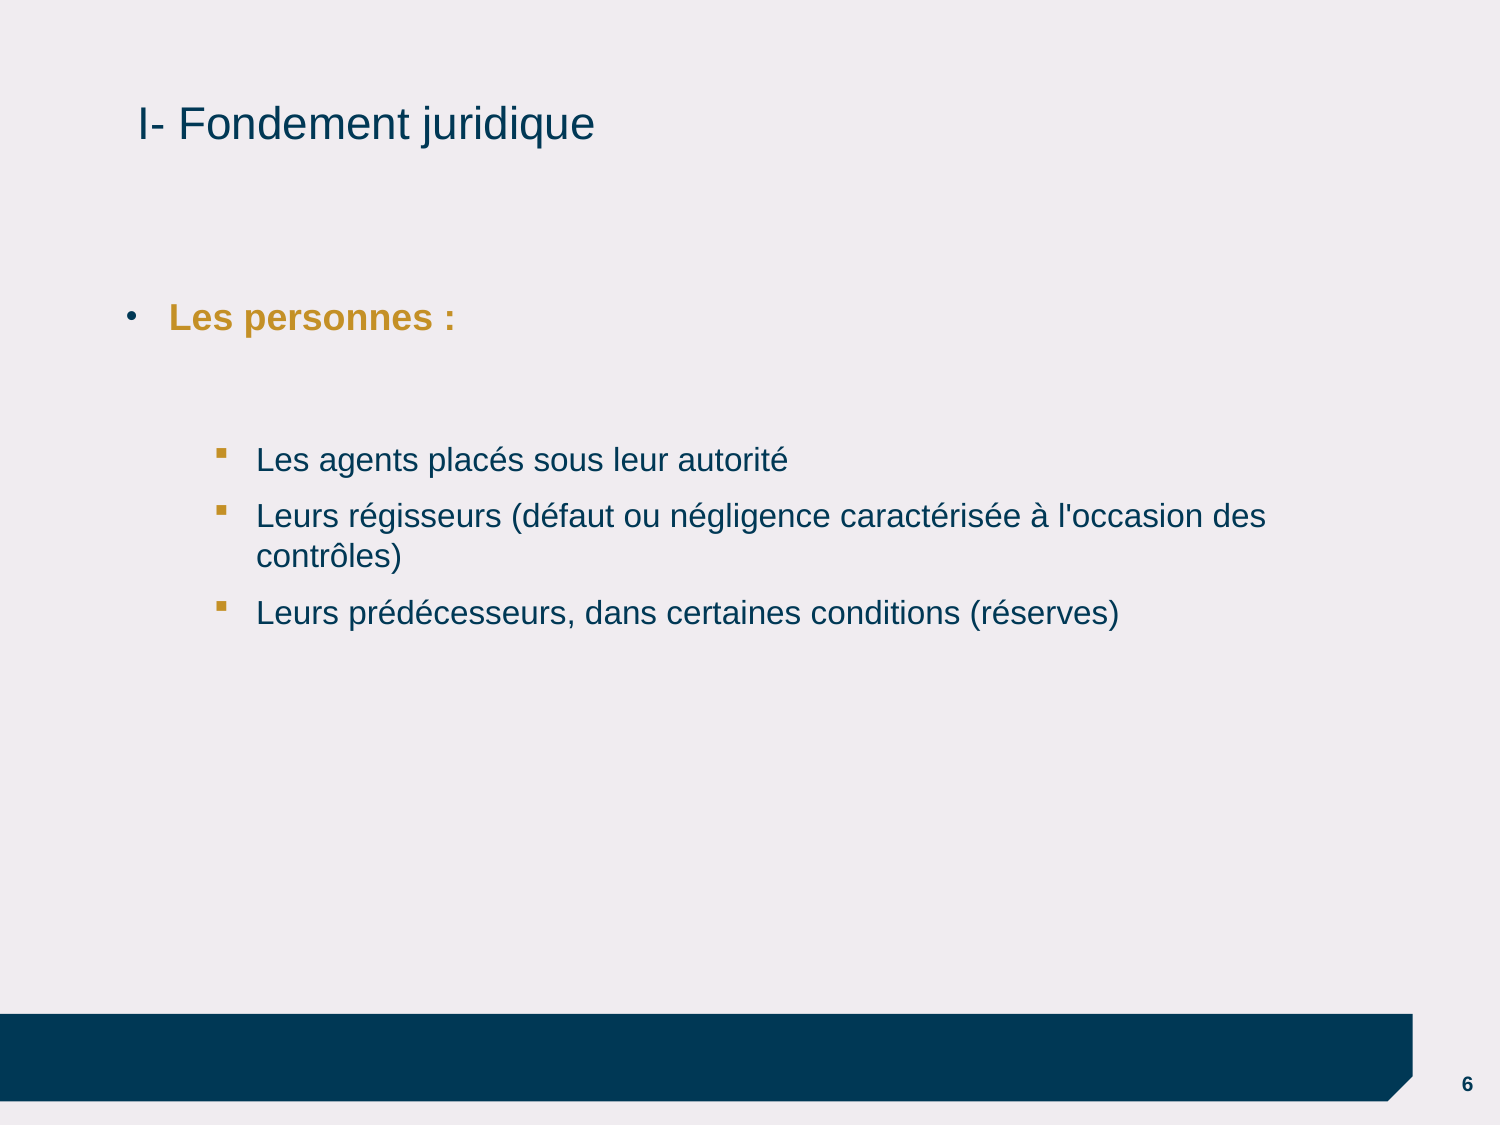

# I- Fondement juridique
Les personnes :
Les agents placés sous leur autorité
Leurs régisseurs (défaut ou négligence caractérisée à l'occasion des contrôles)
Leurs prédécesseurs, dans certaines conditions (réserves)